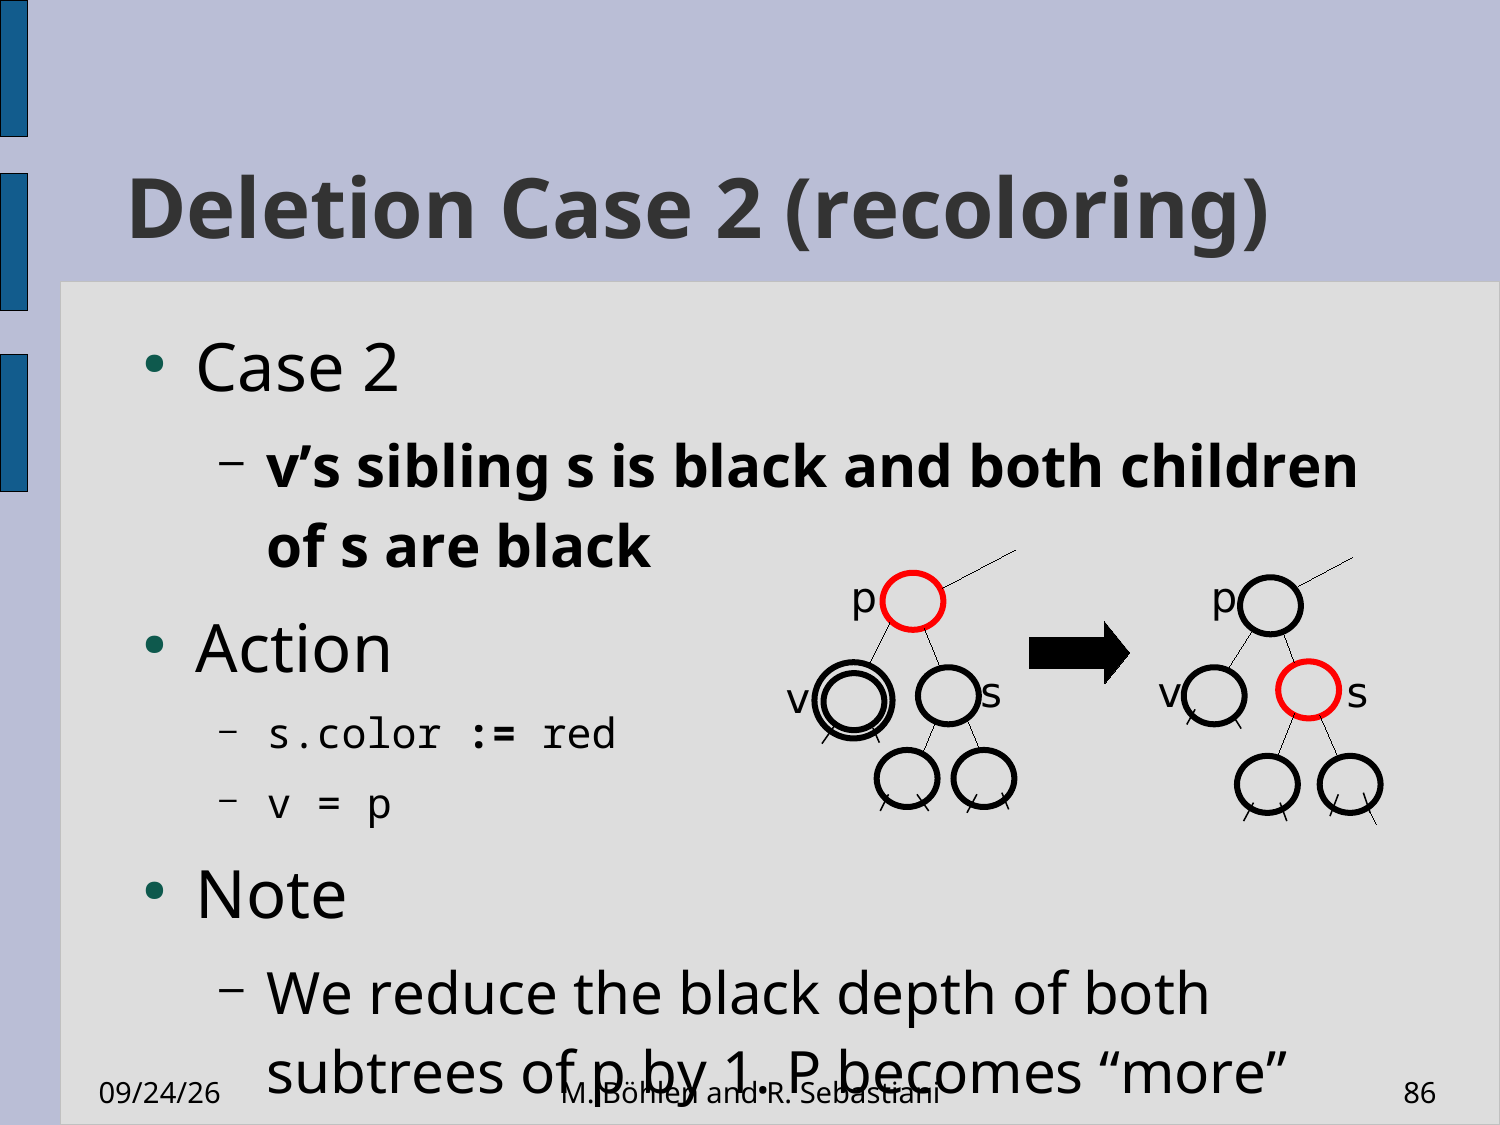

# Deletion Case 2 (recoloring)
Case 2
v’s sibling s is black and both children of s are black
Action
s.color := red
v = p
Note
We reduce the black depth of both subtrees of p by 1. P becomes “more” black.
p
p
s
v
s
v
M. Böhlen and R. Sebastiani
86